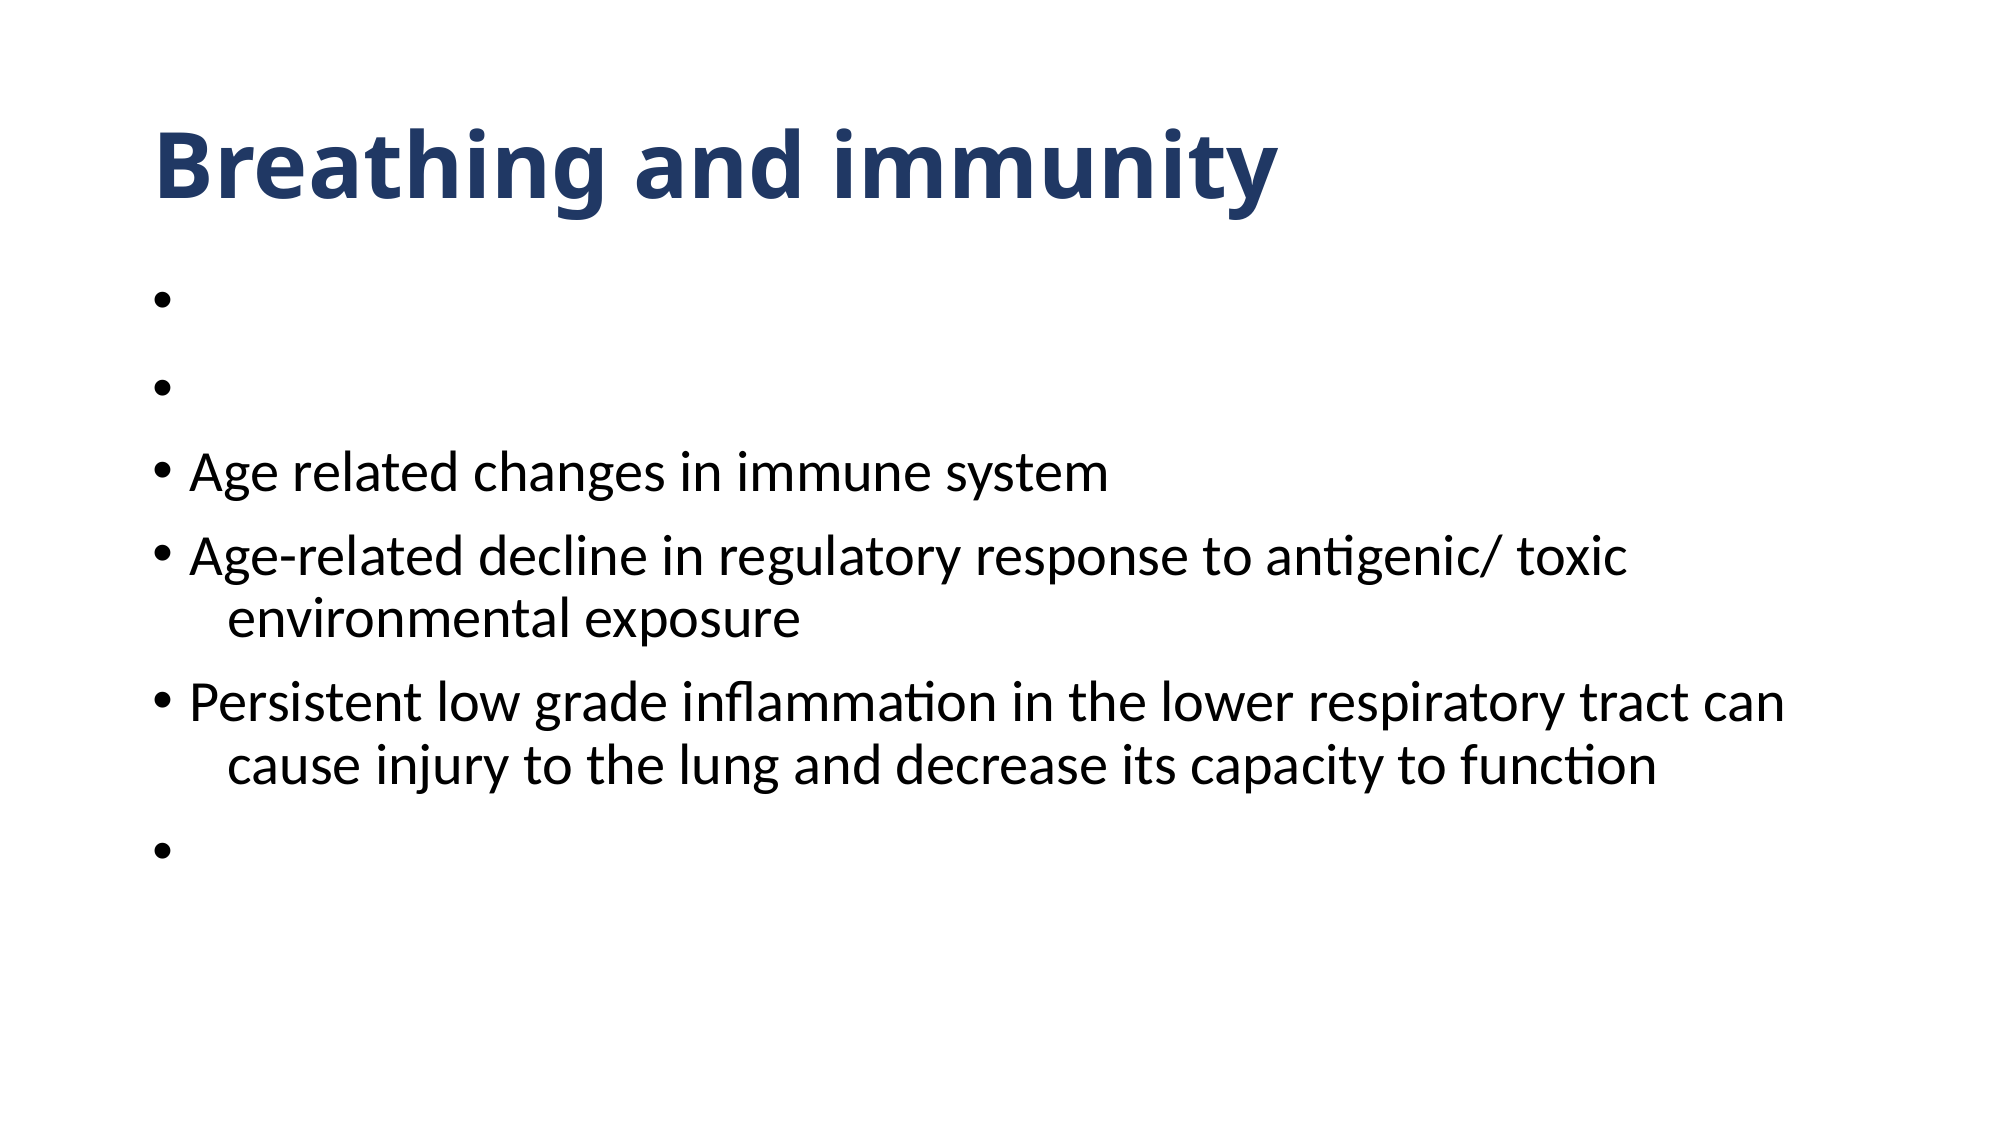

# Breathing and immunity
Age related changes in immune system
Age-related decline in regulatory response to antigenic/ toxic environmental exposure
Persistent low grade inflammation in the lower respiratory tract can cause injury to the lung and decrease its capacity to function